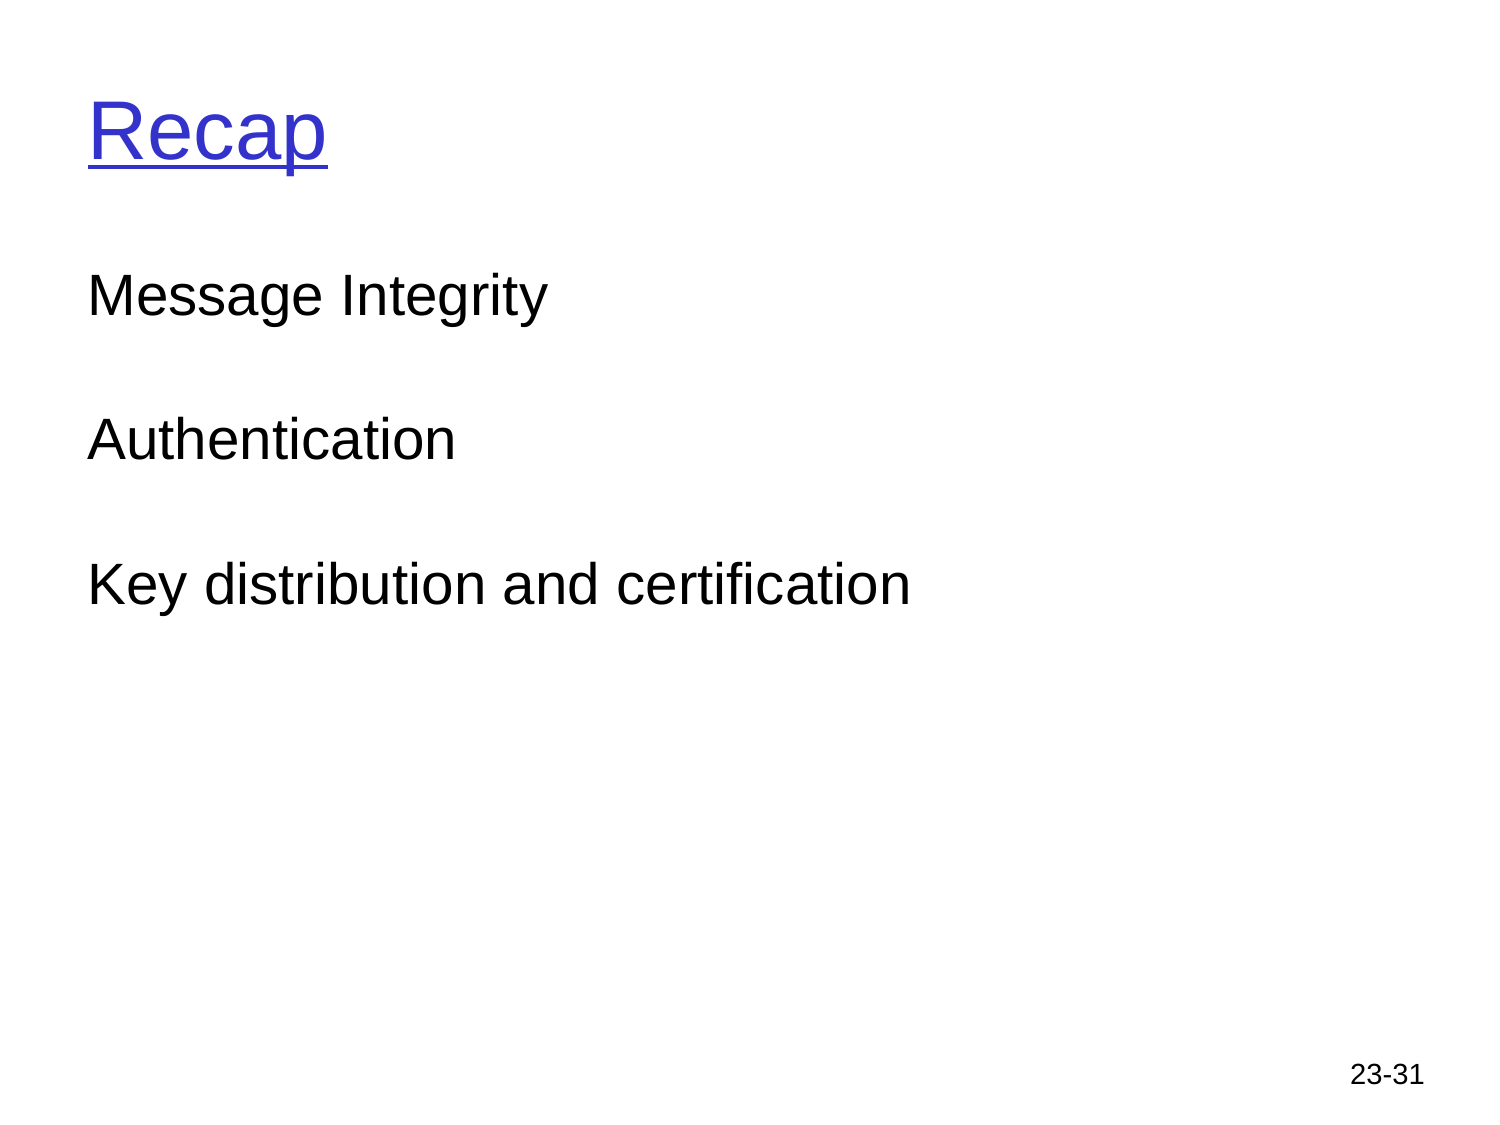

# Recap
Message Integrity
Authentication
Key distribution and certification
31